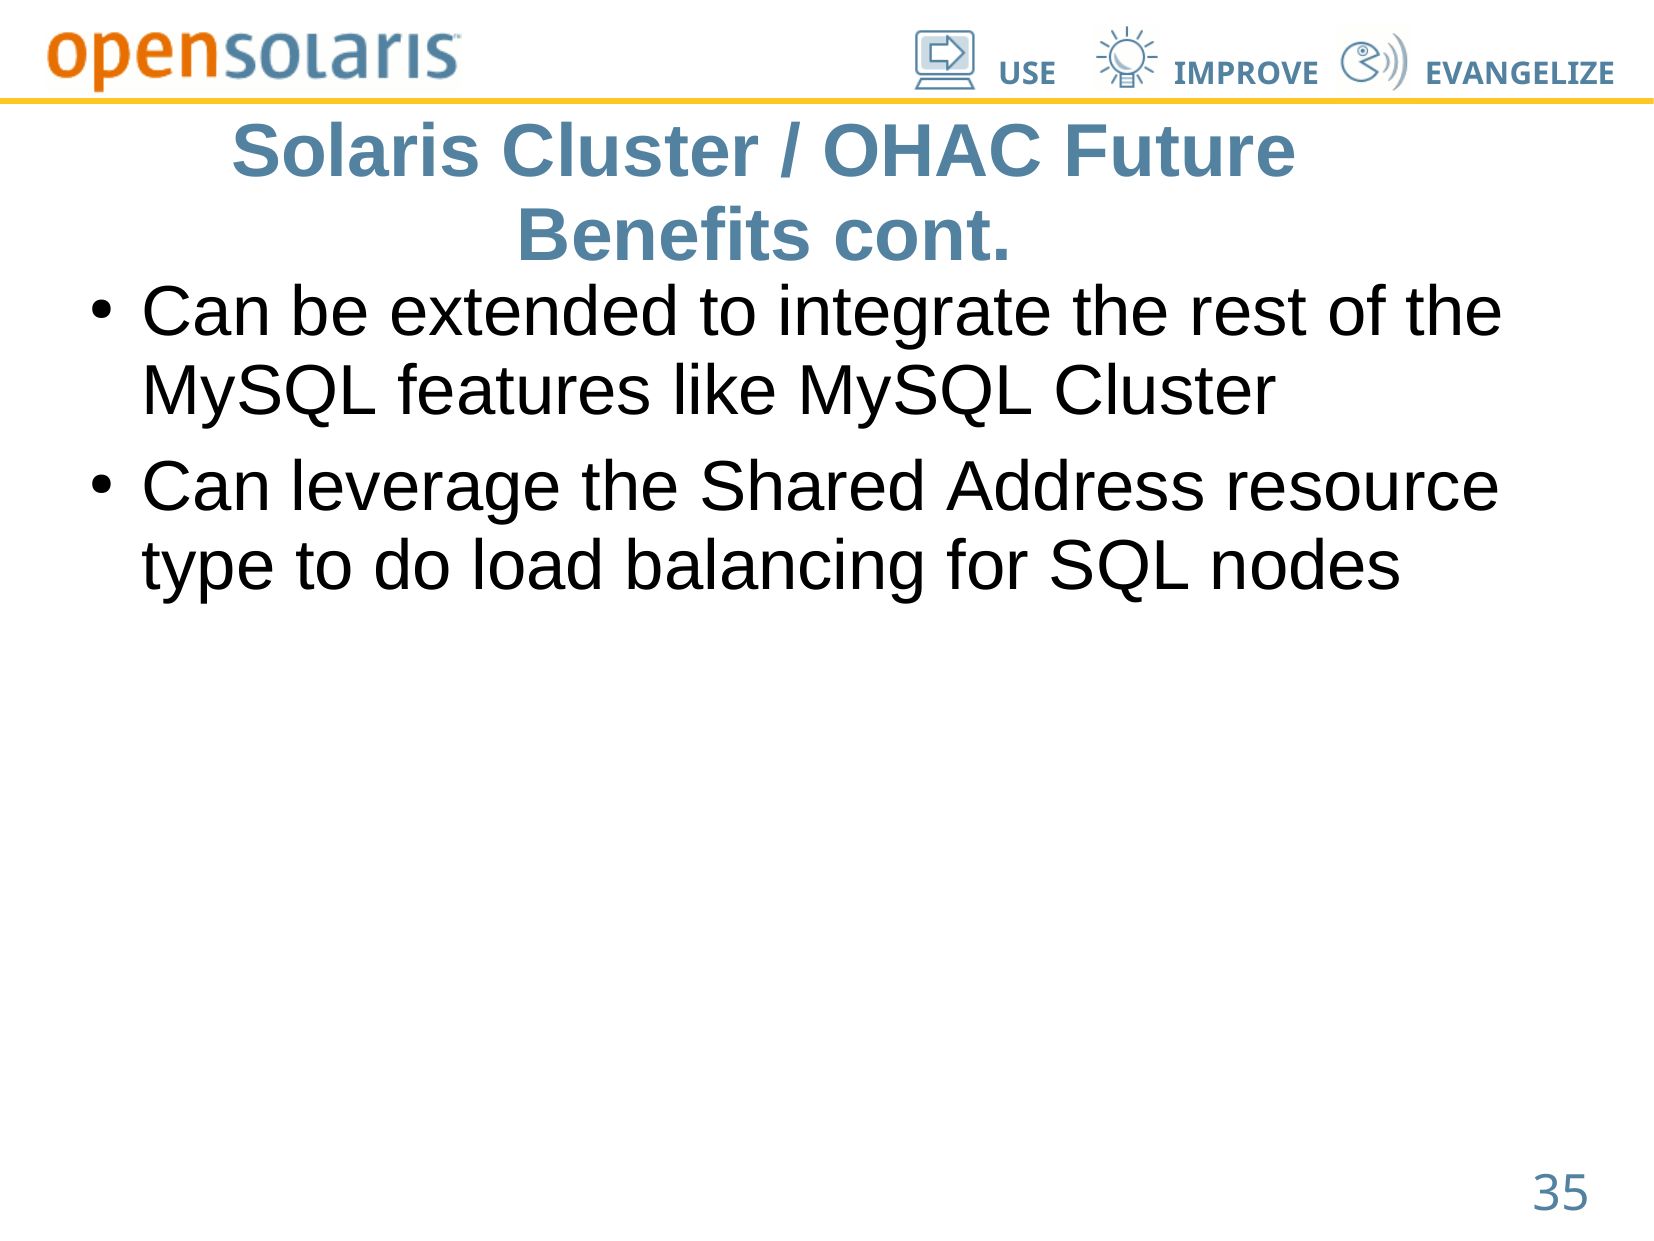

# Solaris Cluster / OHAC Future Benefits cont.
Can be extended to integrate the rest of the MySQL features like MySQL Cluster
Can leverage the Shared Address resource type to do load balancing for SQL nodes